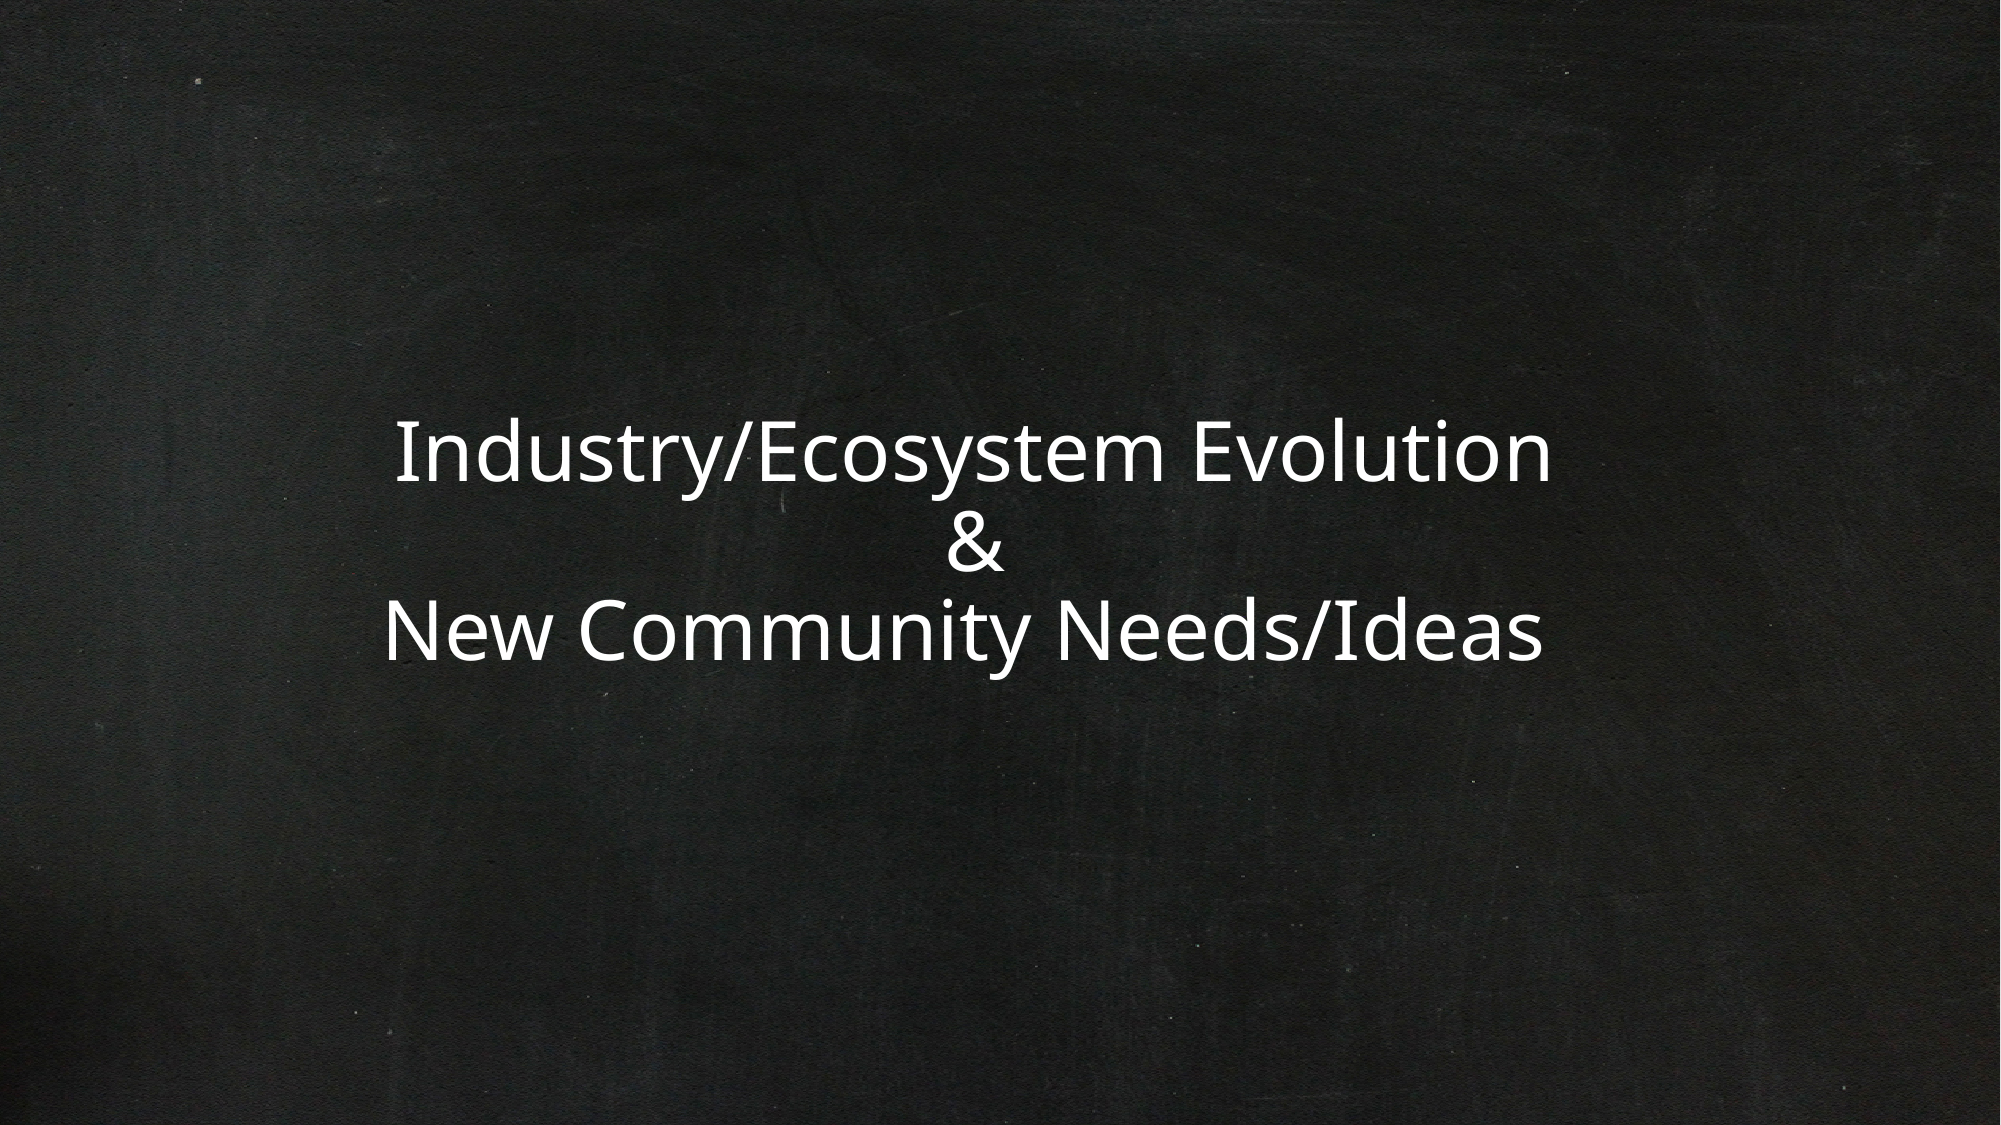

# Industry/Ecosystem Evolution & New Community Needs/Ideas